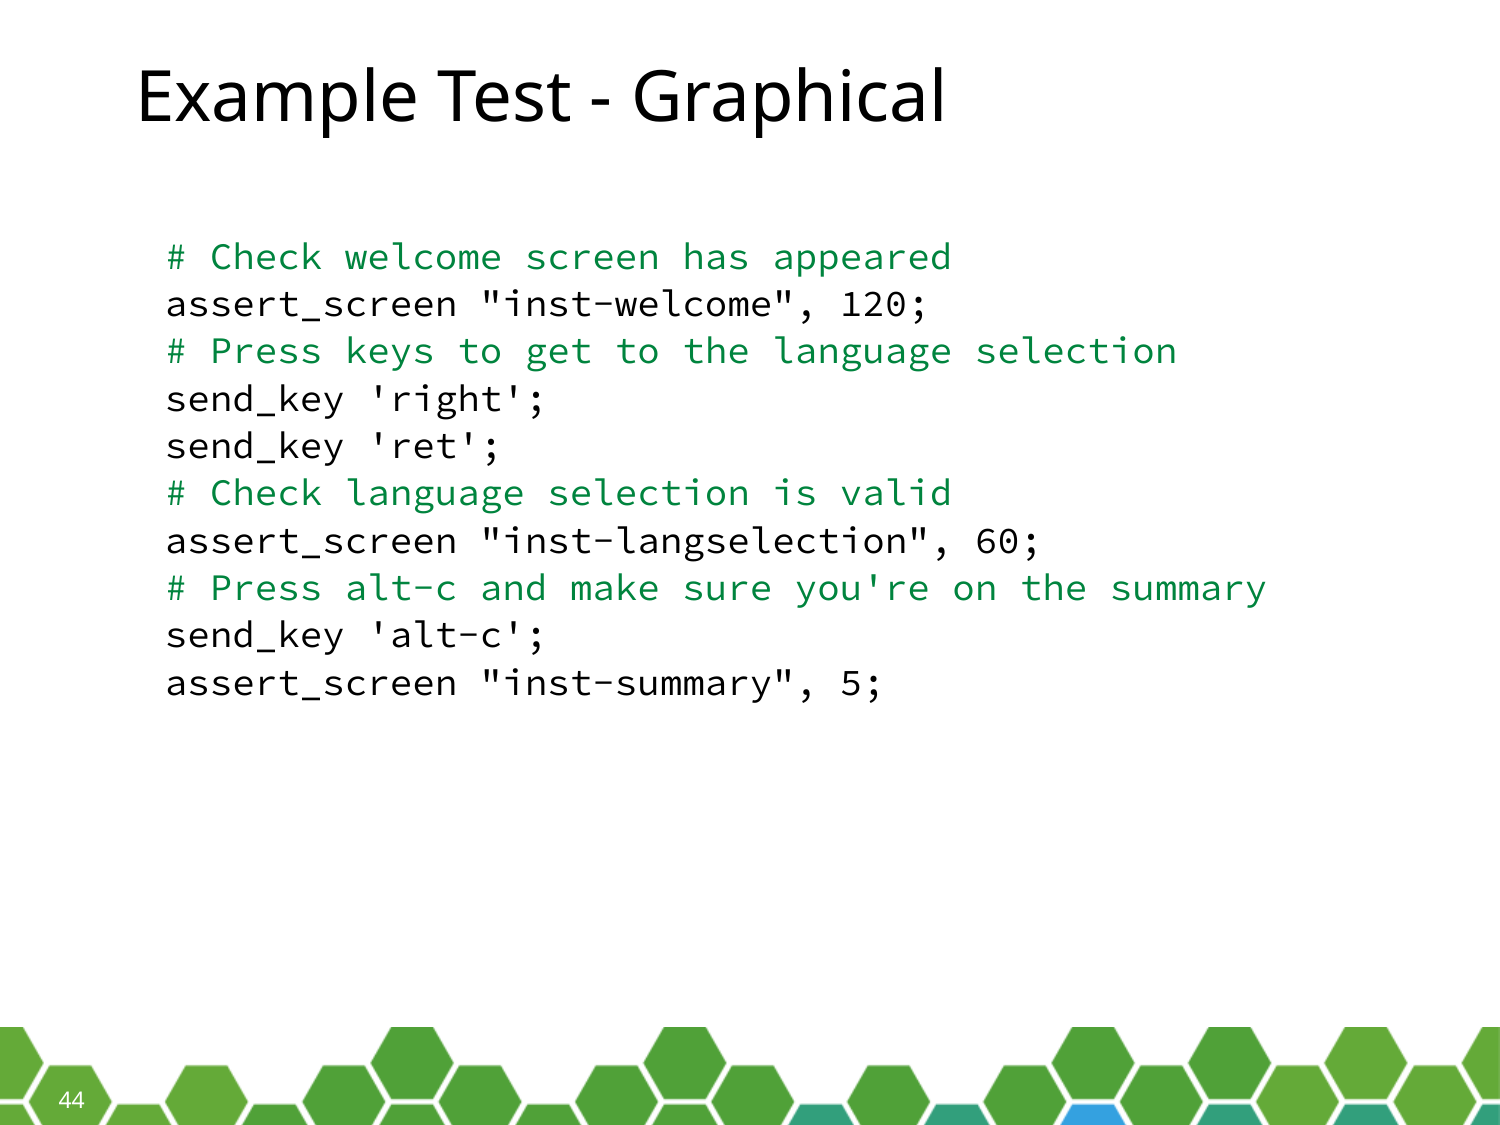

# Example Test - Graphical
	# Check welcome screen has appeared
	assert_screen "inst-welcome", 120;
	# Press keys to get to the language selection
	send_key 'right';
	send_key 'ret';
	# Check language selection is valid
	assert_screen "inst-langselection", 60;
	# Press alt-c and make sure you're on the summary
	send_key 'alt-c';
	assert_screen "inst-summary", 5;